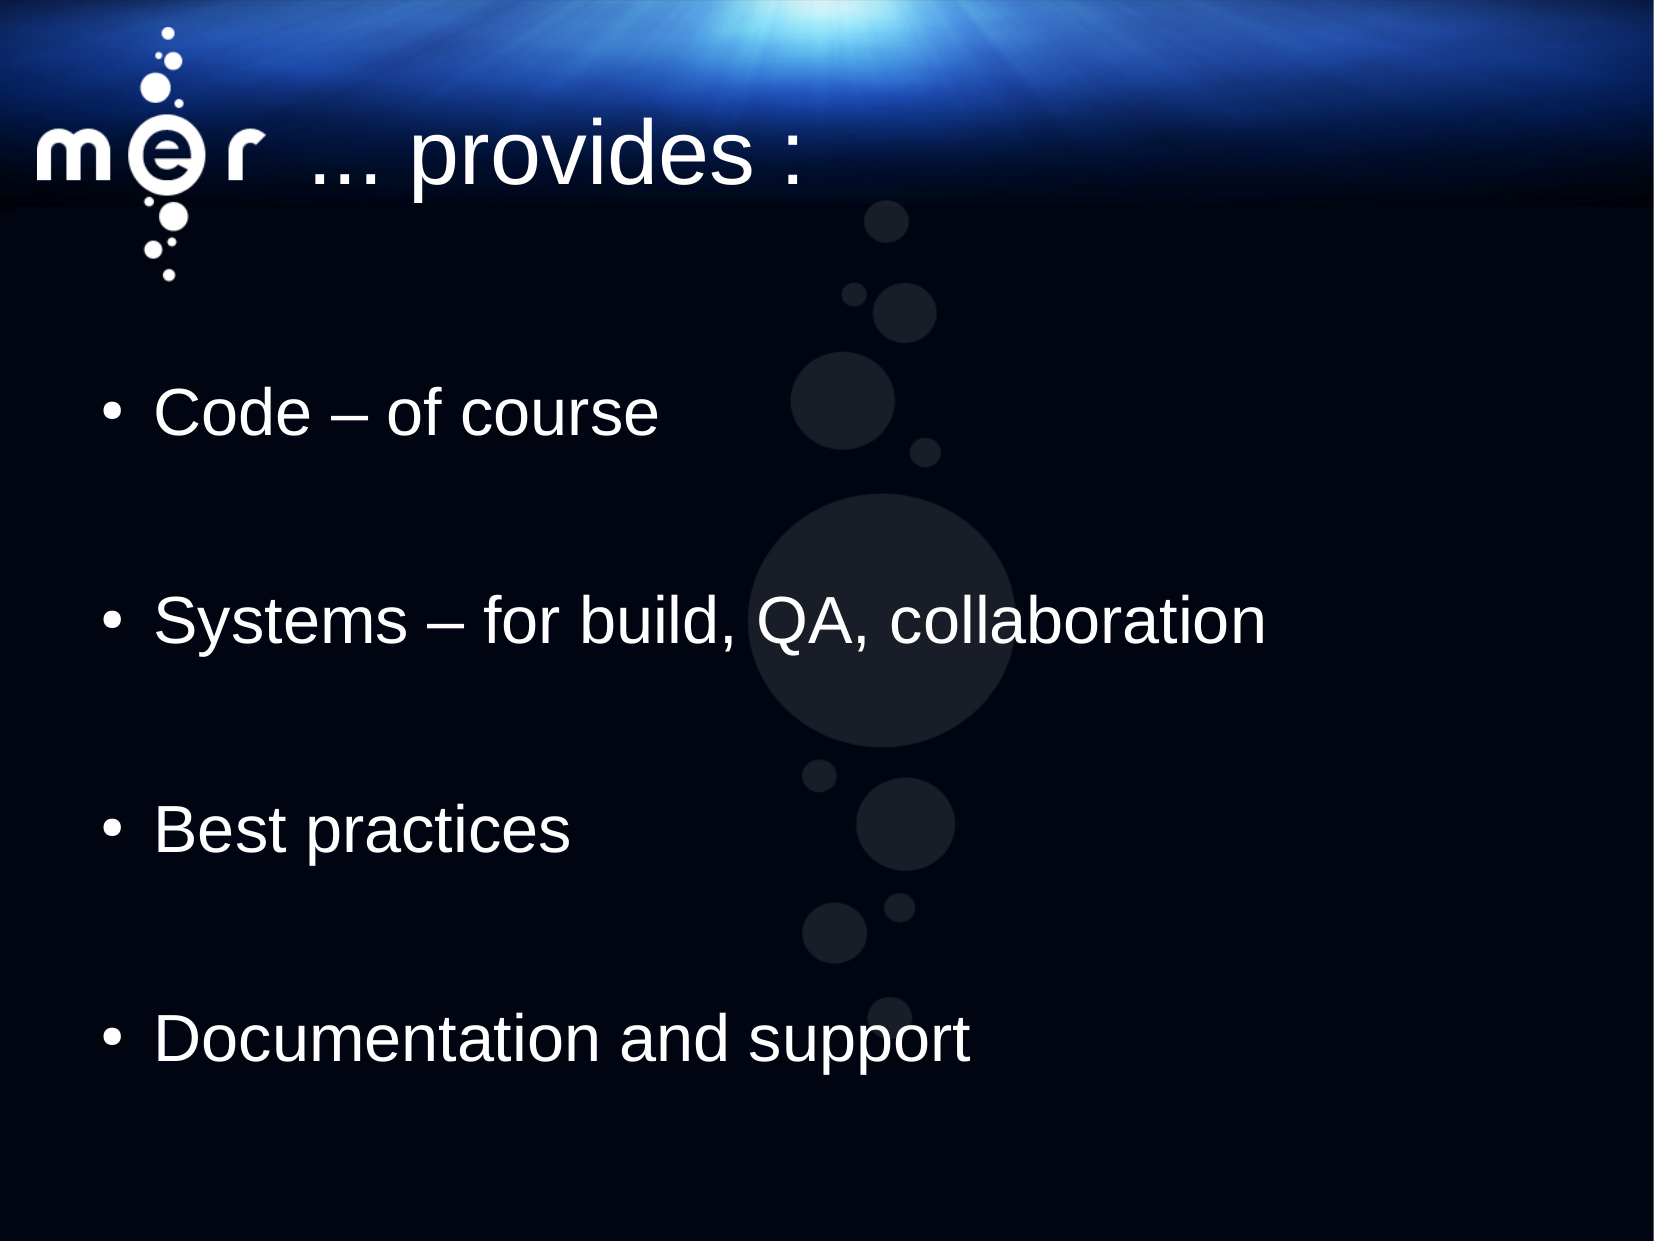

# ... provides :
Code – of course
Systems – for build, QA, collaboration
Best practices
Documentation and support